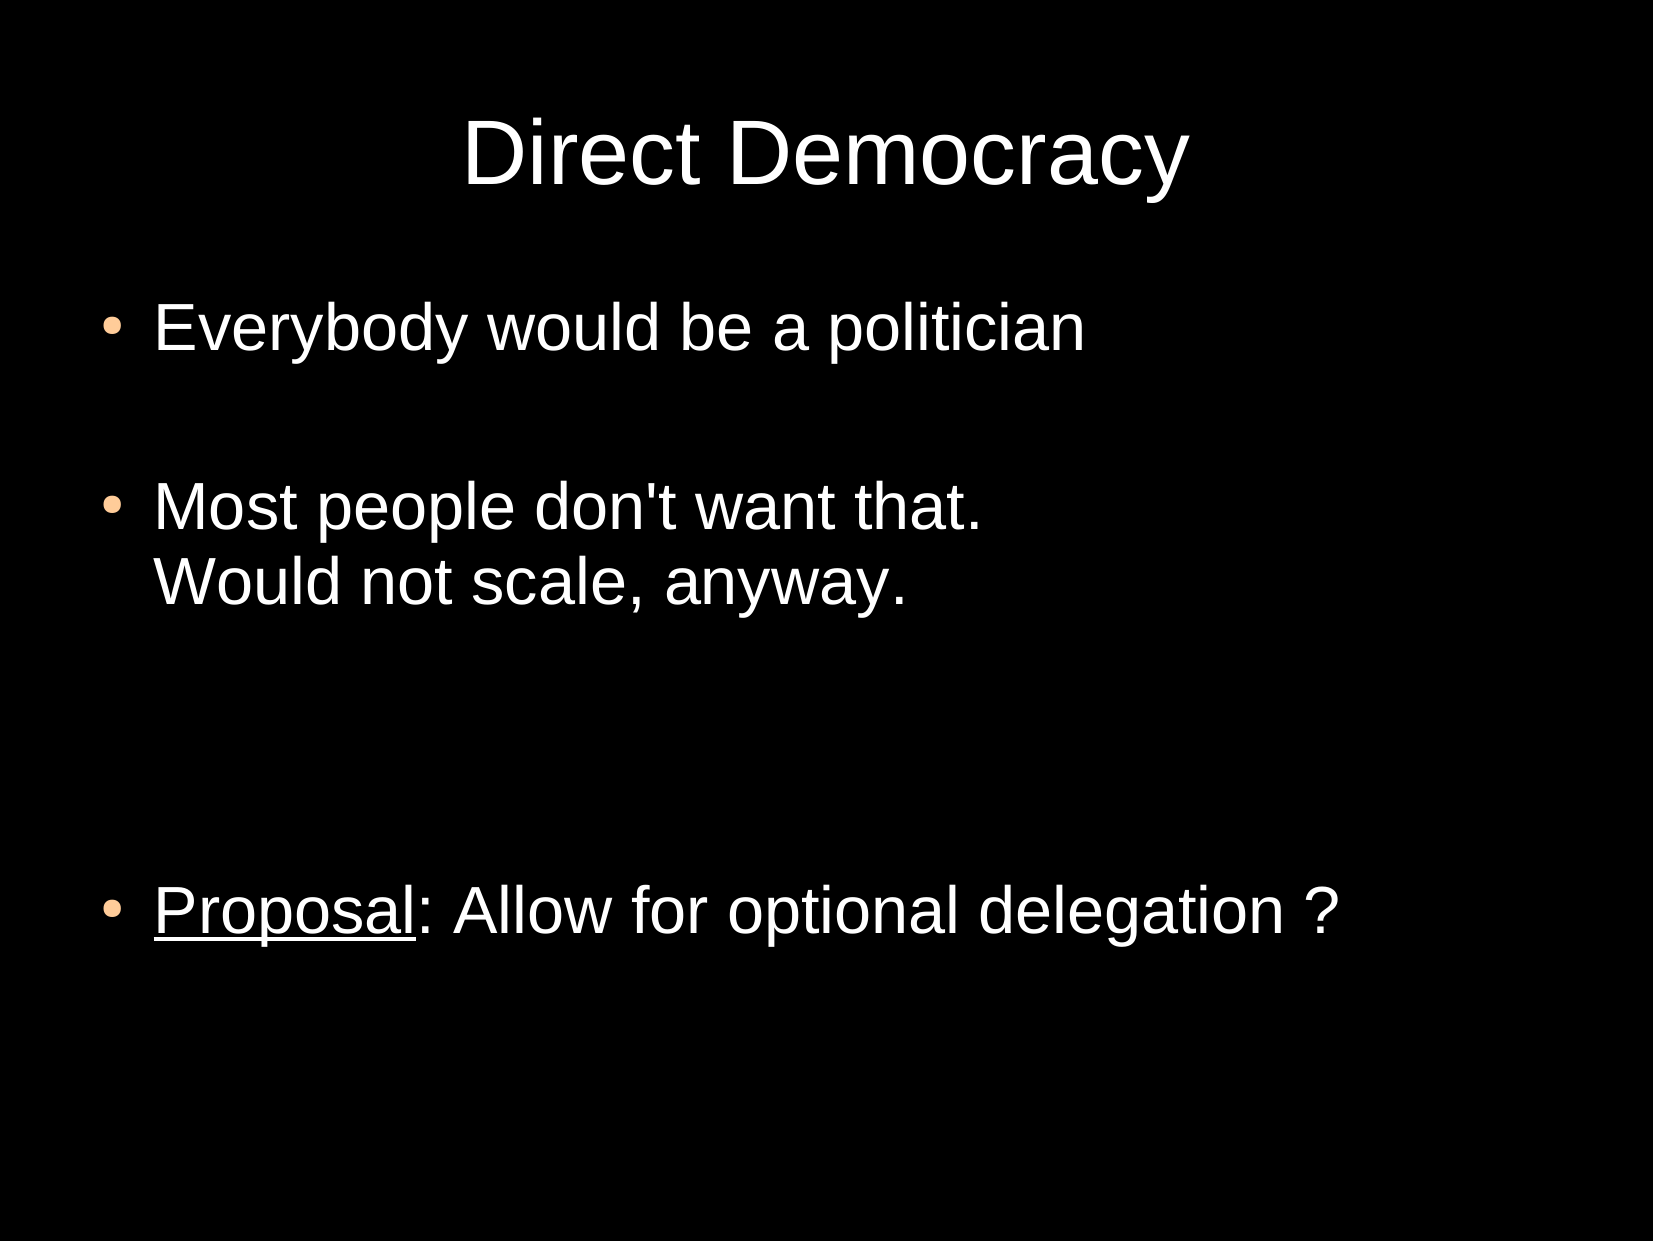

# Direct Democracy
Everybody would be a politician
Most people don't want that.
Would not scale, anyway.
Proposal: Allow for optional delegation ?